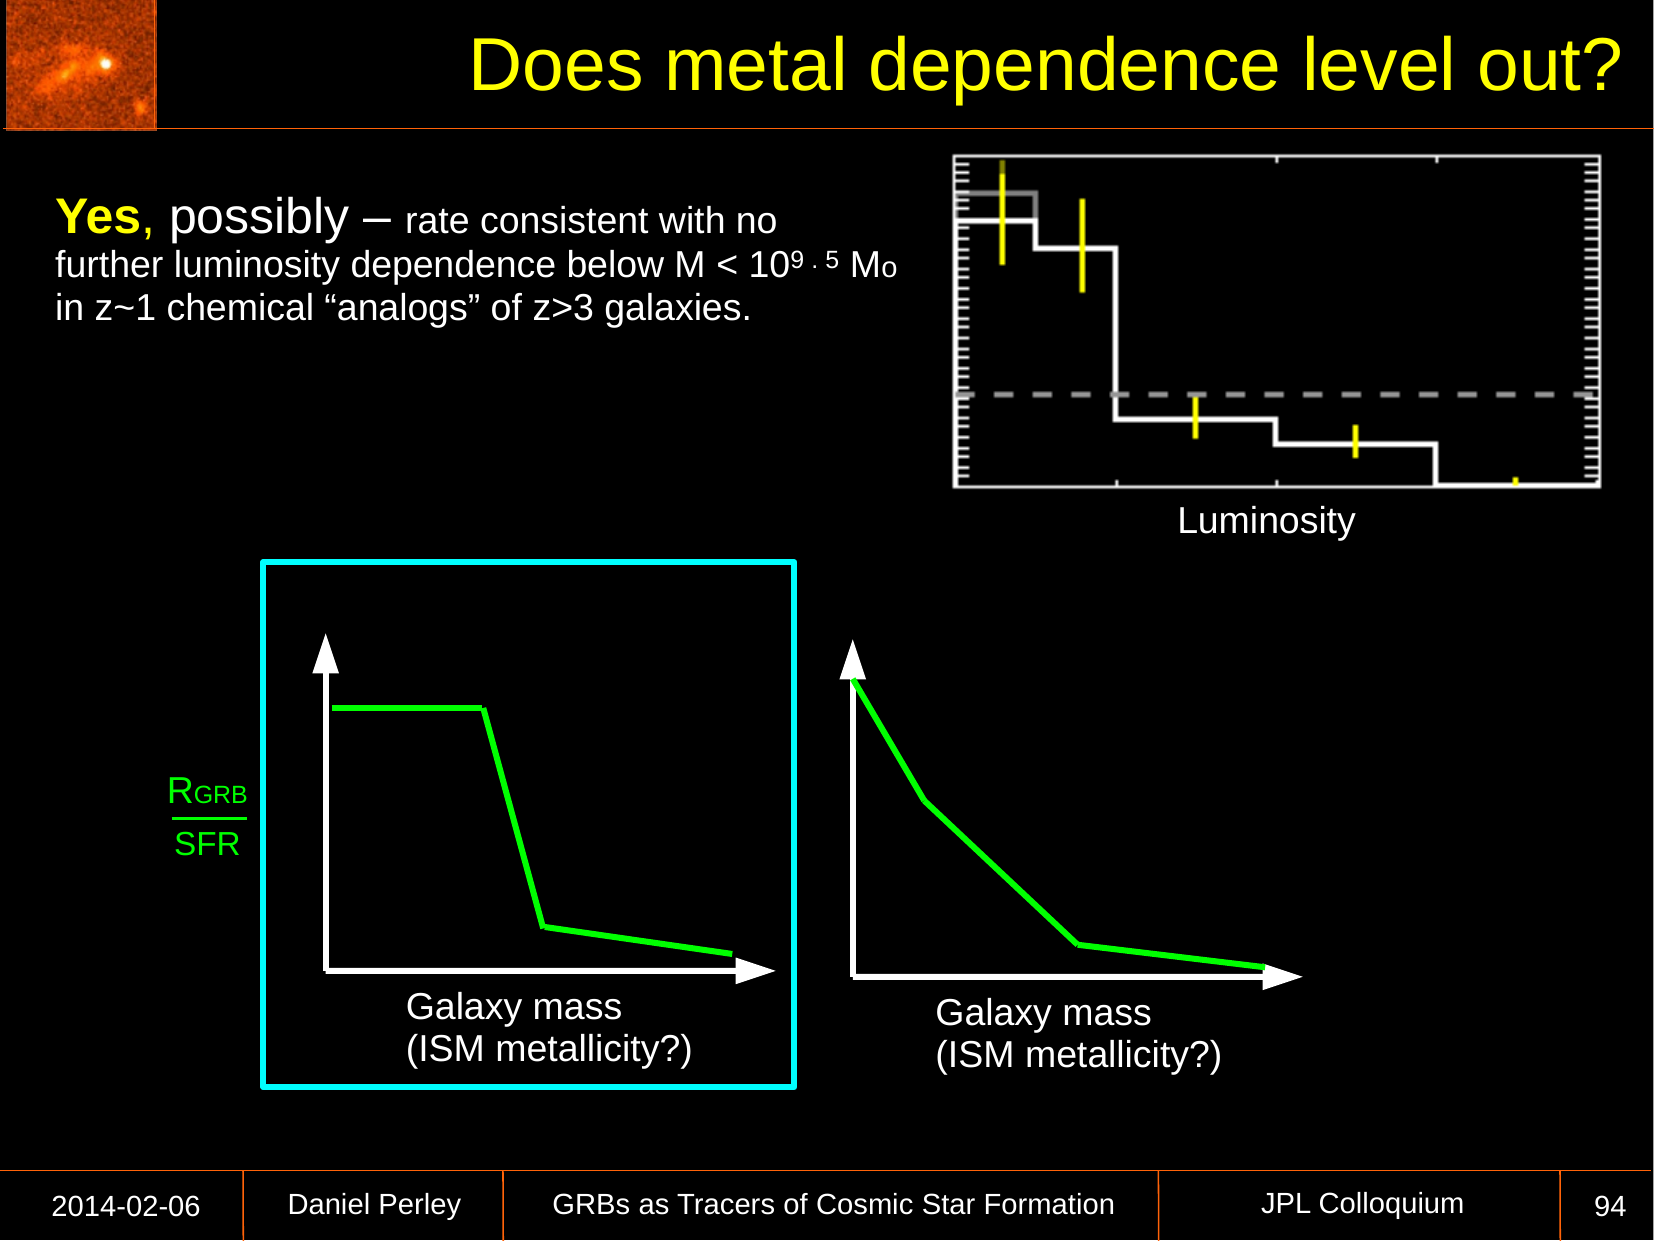

# Does metal dependence level out?
Yes, possibly – rate consistent with no
further luminosity dependence below M < 109 . 5 Mo
in z~1 chemical “analogs” of z>3 galaxies.
Luminosity
RGRB
SFR
Galaxy mass
(ISM metallicity?)
Galaxy mass
(ISM metallicity?)
2014-02-06
94